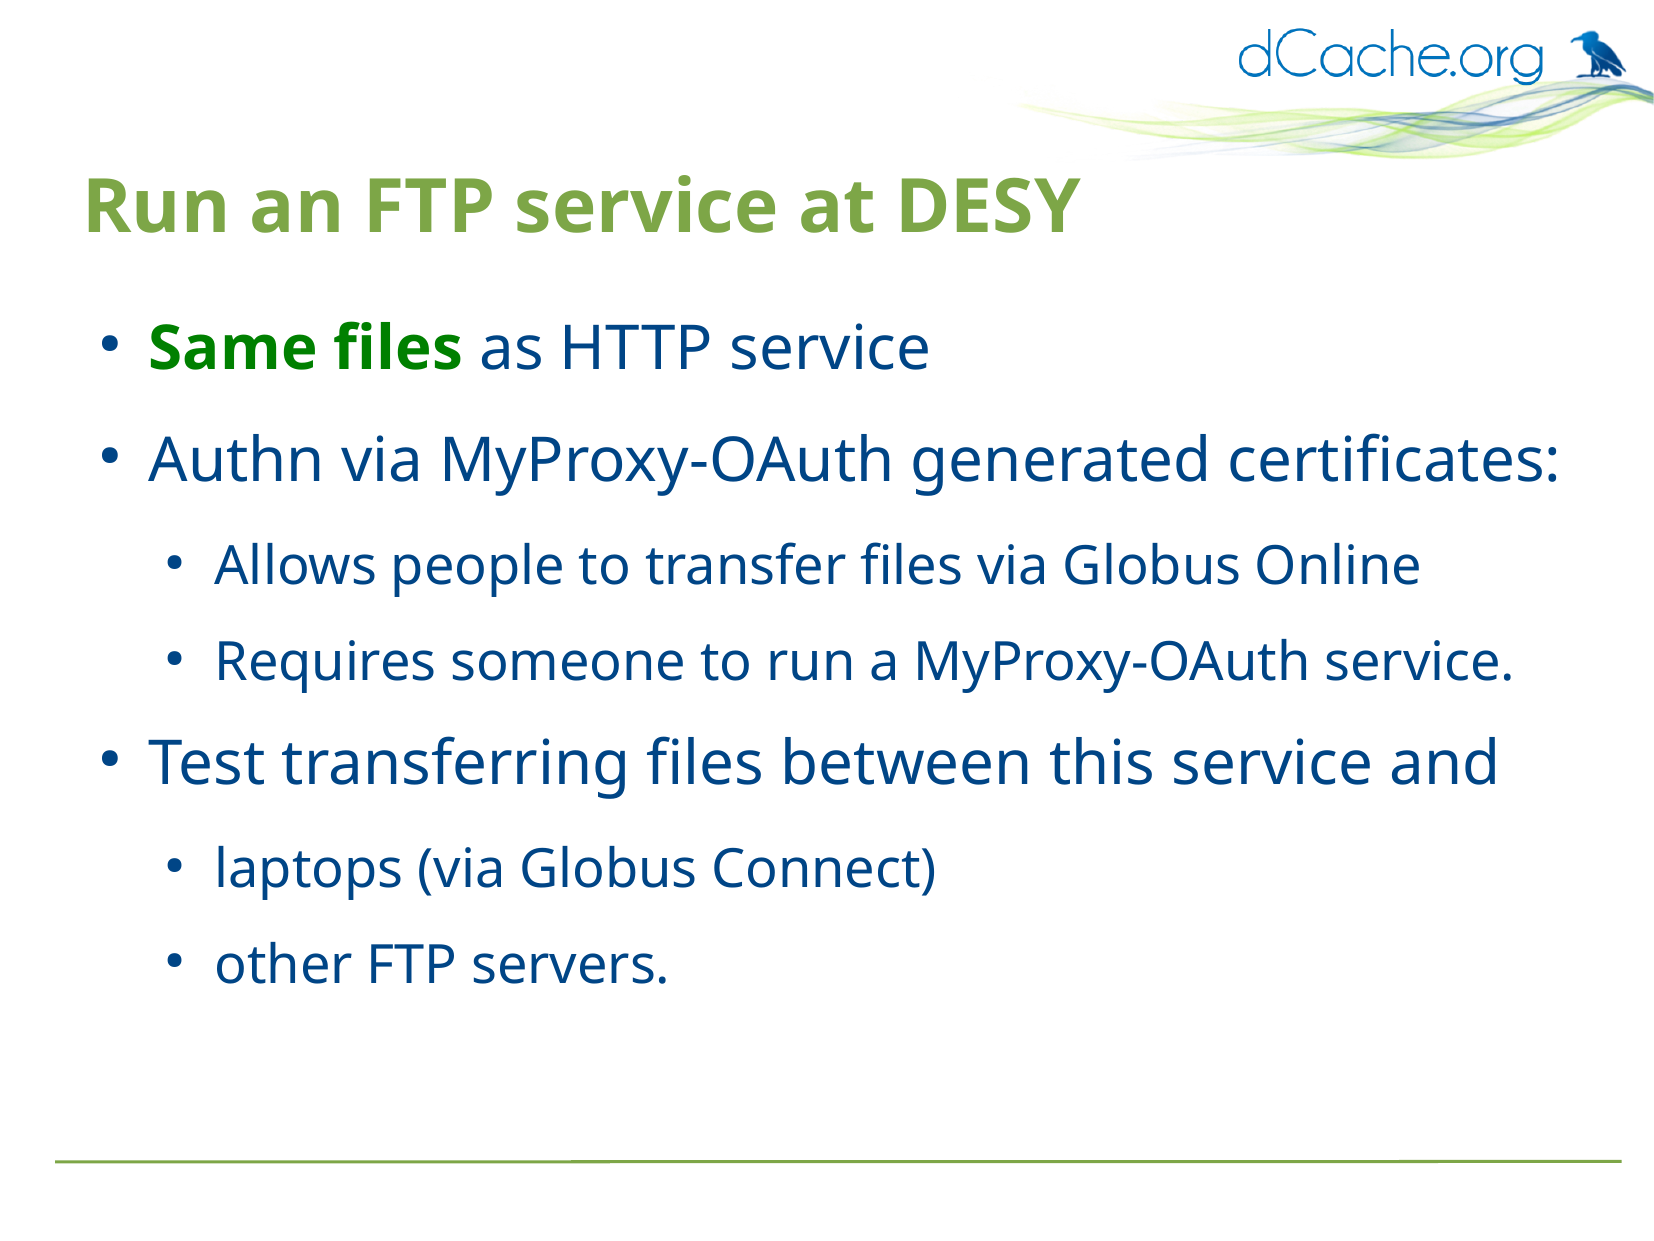

# Run an FTP service at DESY
Same files as HTTP service
Authn via MyProxy-OAuth generated certificates:
Allows people to transfer files via Globus Online
Requires someone to run a MyProxy-OAuth service.
Test transferring files between this service and
laptops (via Globus Connect)
other FTP servers.